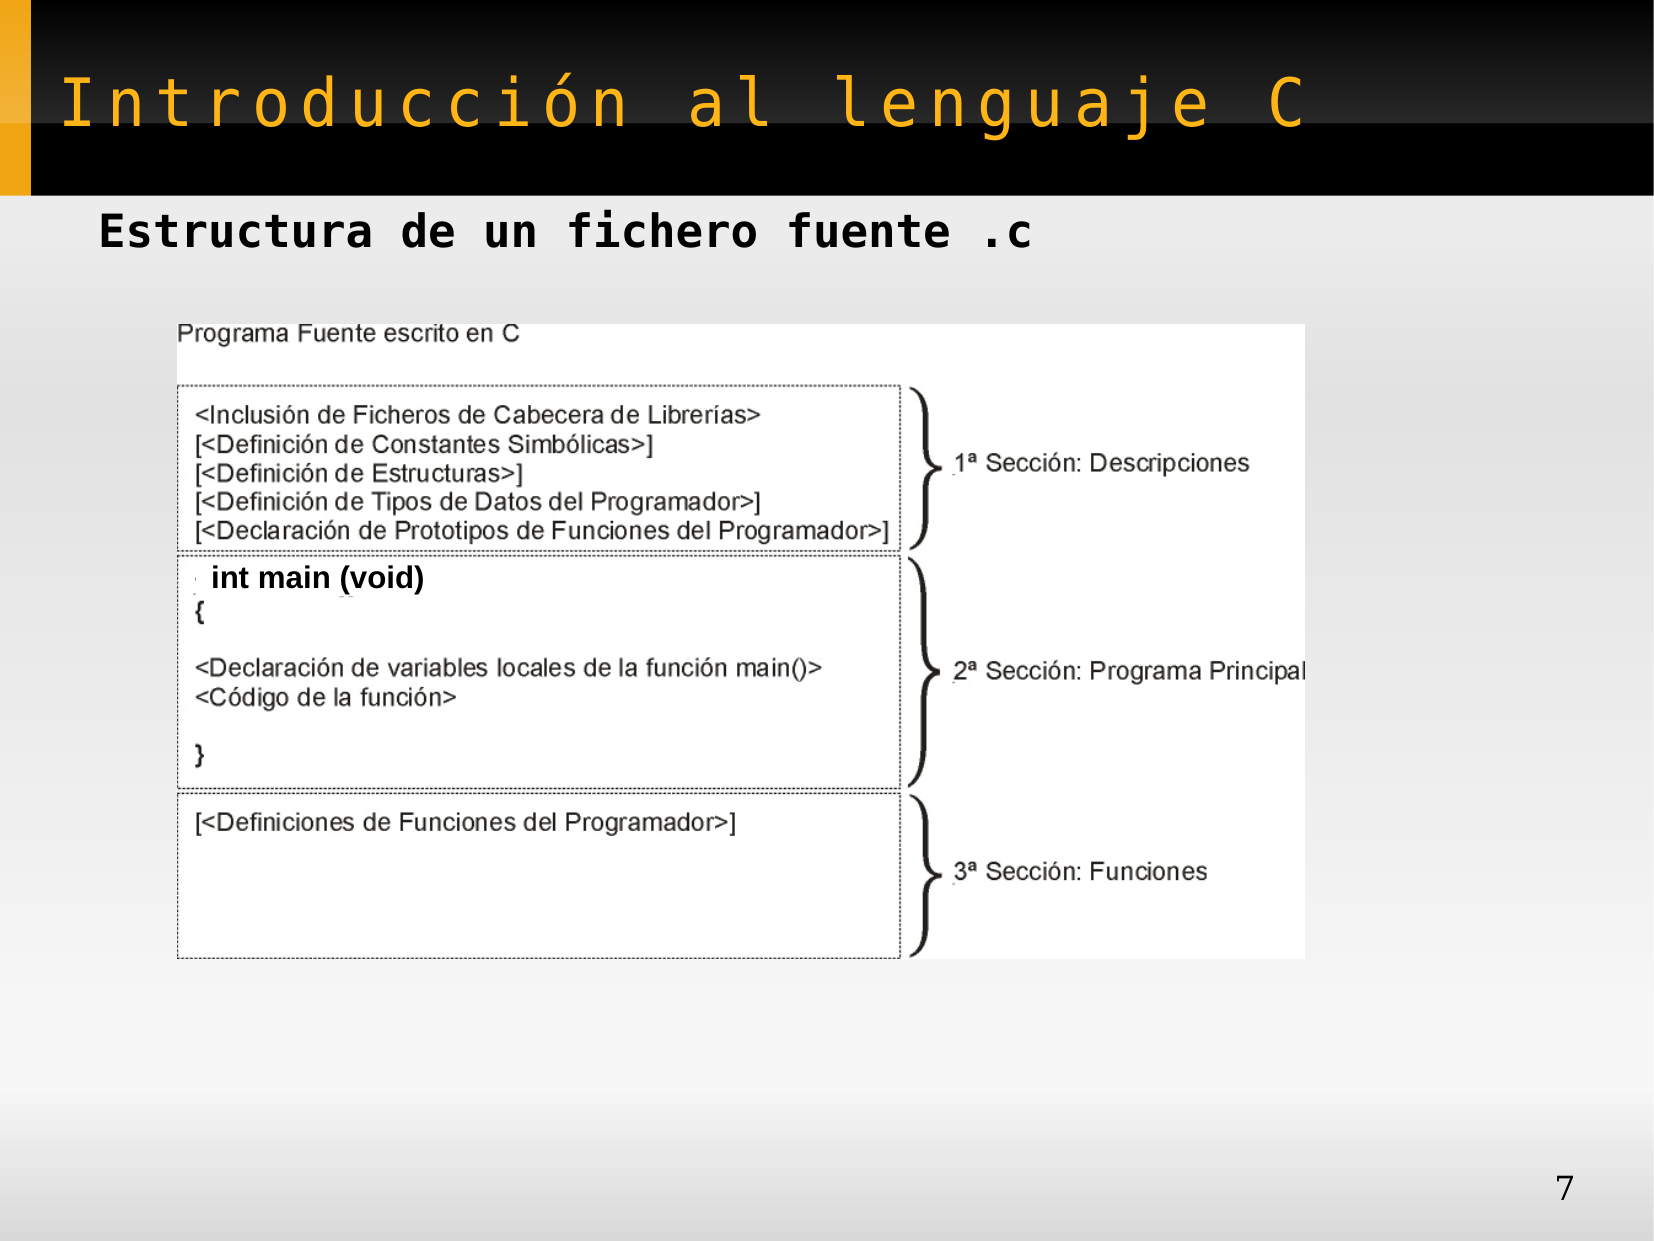

# Introducción al lenguaje C
Estructura de un fichero fuente .c
int main (void)
7